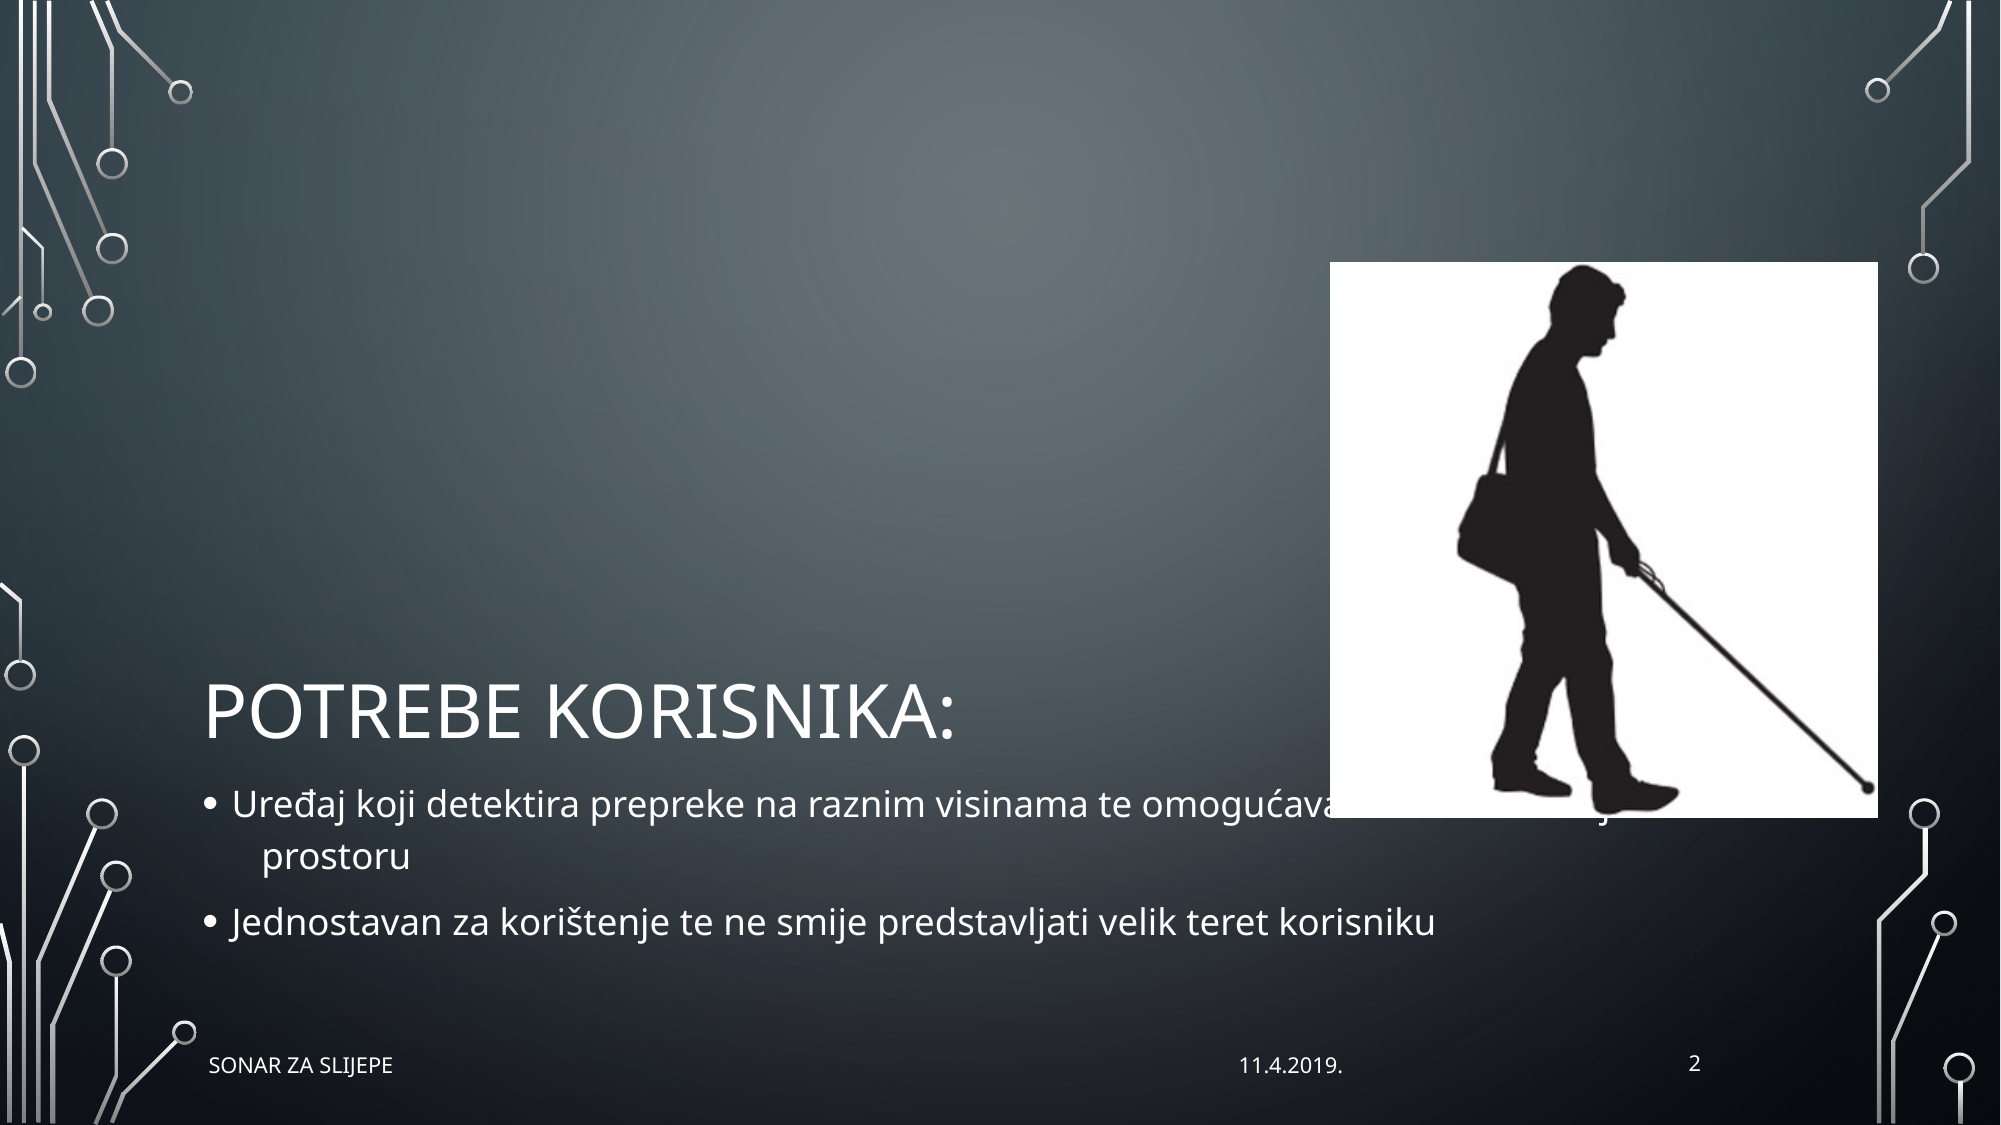

# POTREBE KORISNIKA:
Uređaj koji detektira prepreke na raznim visinama te omogućava lakše snalaženje u prostoru
Jednostavan za korištenje te ne smije predstavljati velik teret korisniku
Sonar za slijepe
11.4.2019.